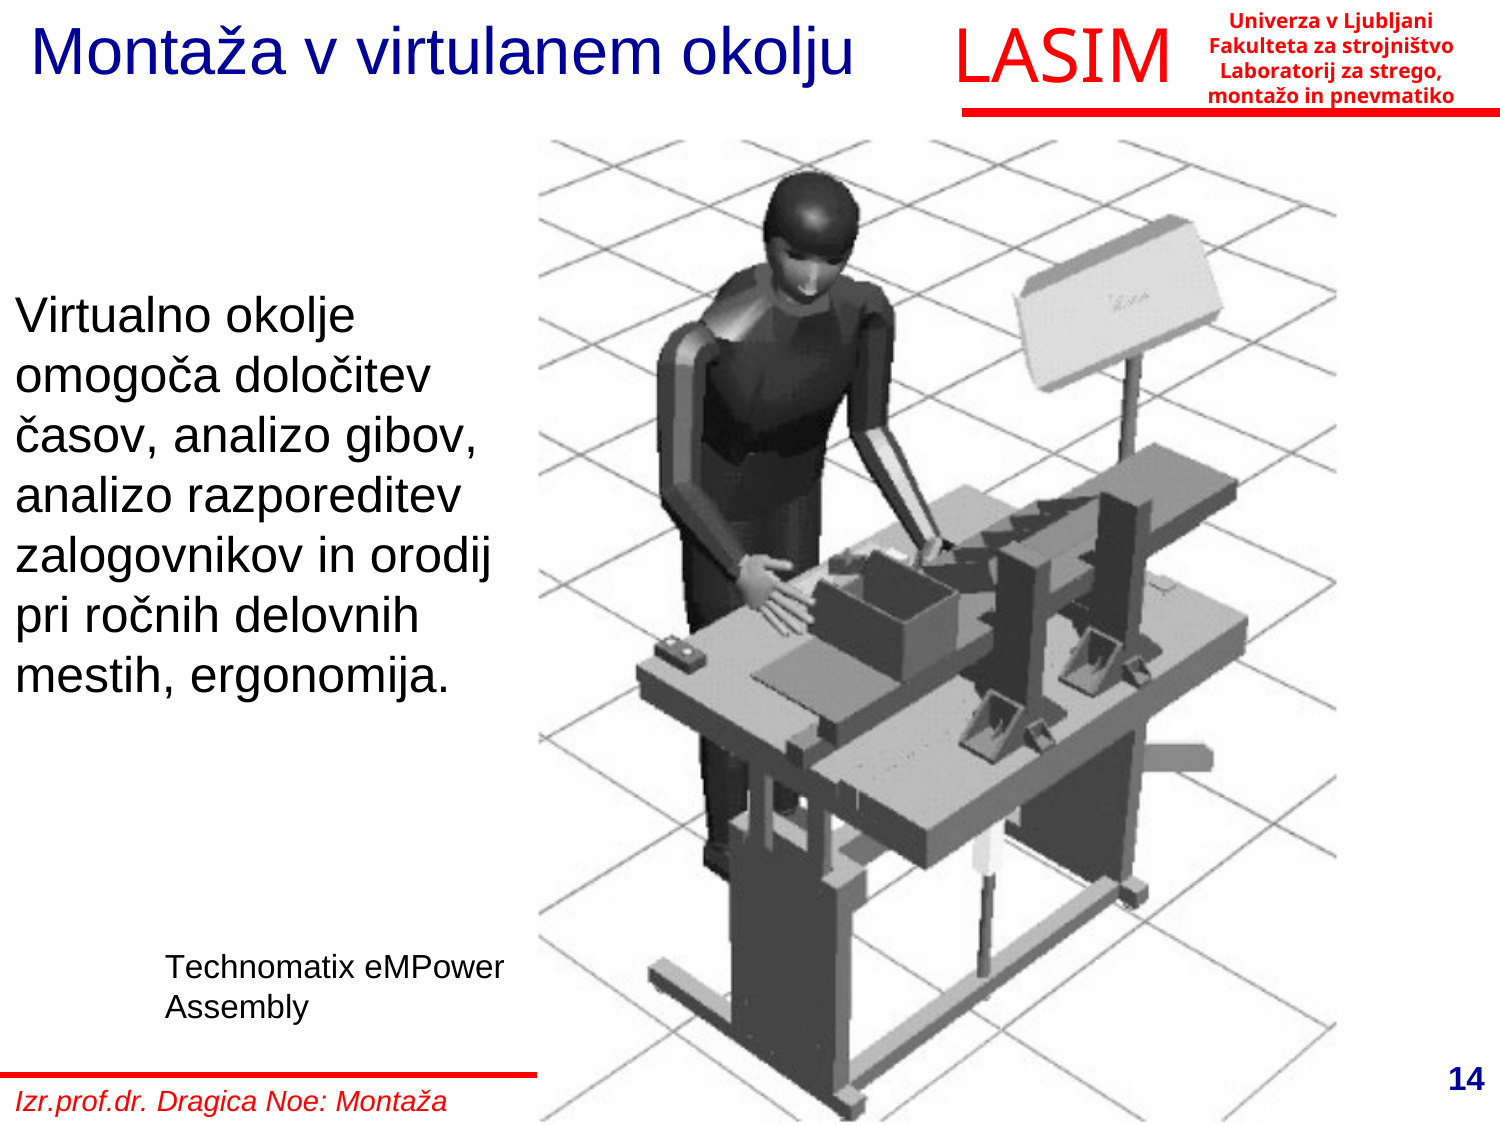

# Montaža v virtulanem okolju
Virtualno okolje omogoča določitev časov, analizo gibov, analizo razporeditev zalogovnikov in orodij pri ročnih delovnih mestih, ergonomija.
Technomatix eMPower Assembly